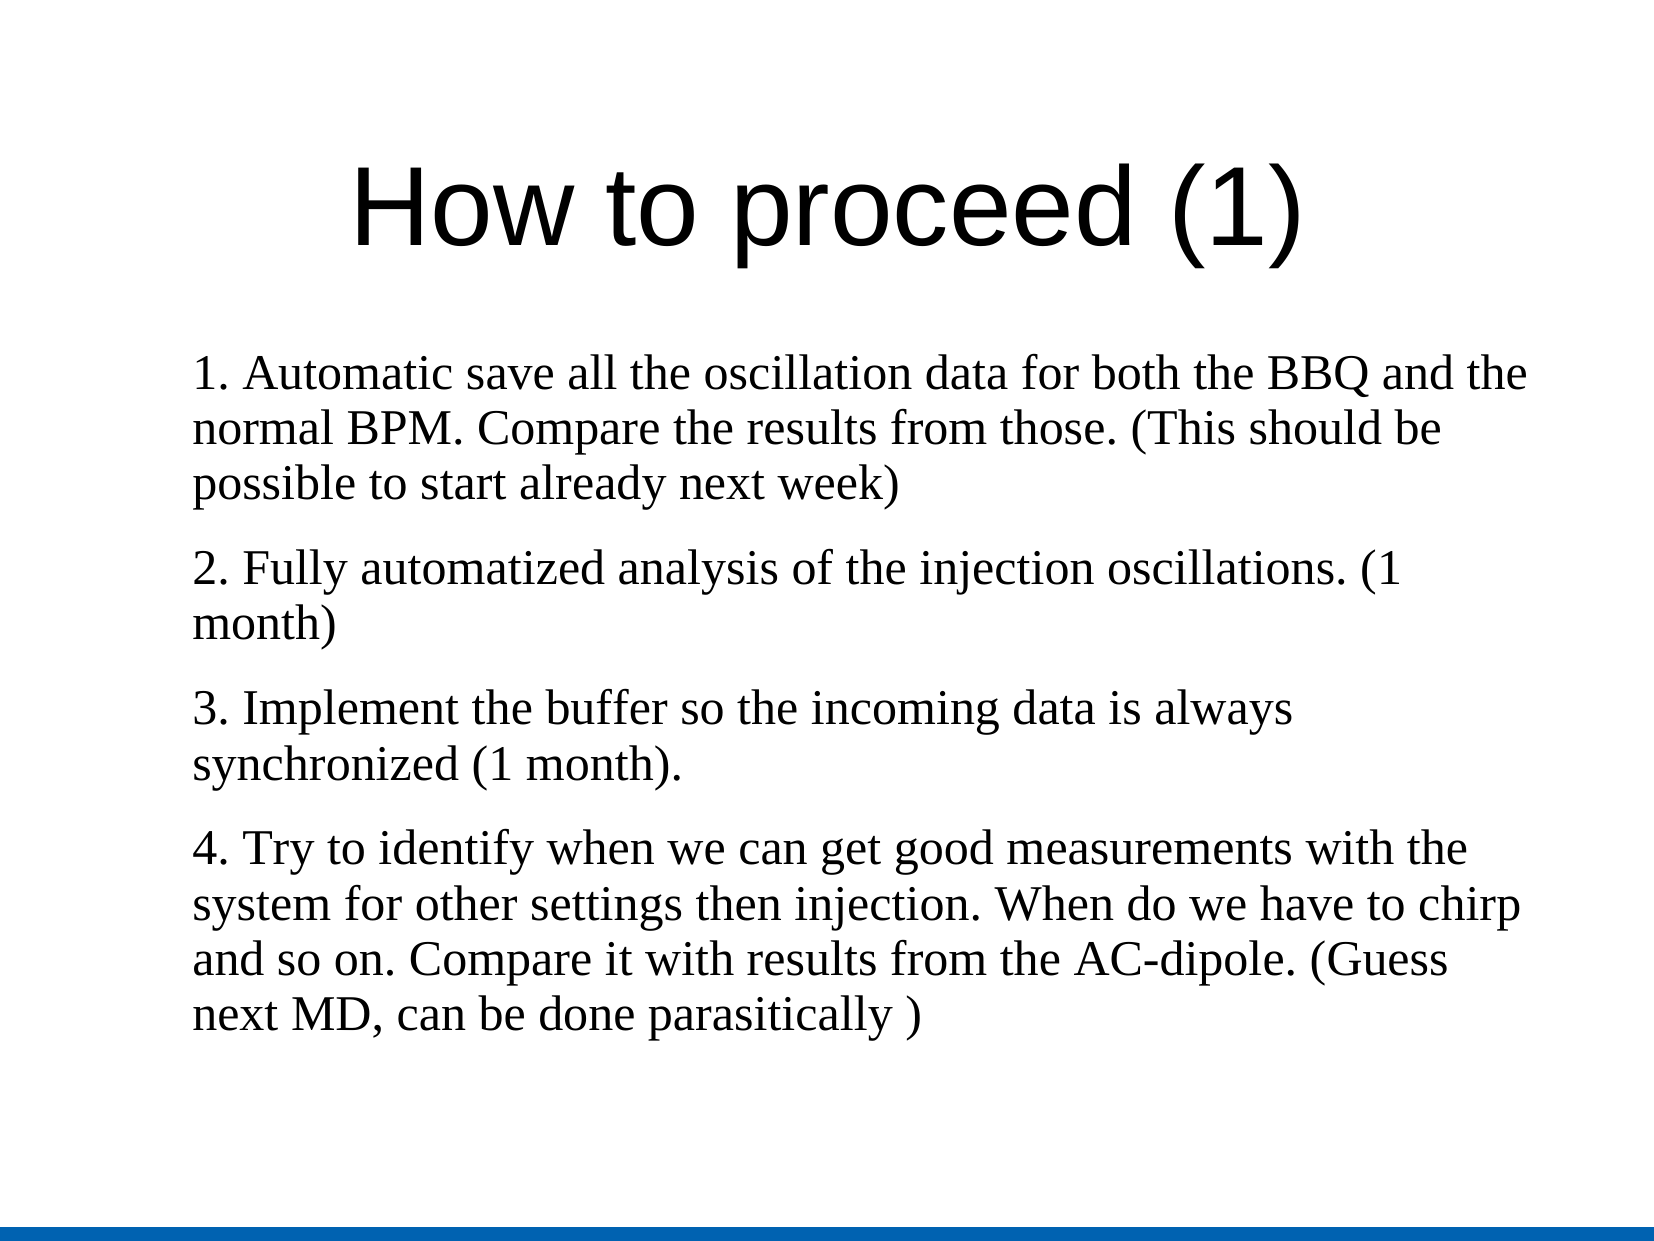

# How to proceed (1)
1. Automatic save all the oscillation data for both the BBQ and the normal BPM. Compare the results from those. (This should be possible to start already next week)
2. Fully automatized analysis of the injection oscillations. (1 month)
3. Implement the buffer so the incoming data is always synchronized (1 month).
4. Try to identify when we can get good measurements with the system for other settings then injection. When do we have to chirp and so on. Compare it with results from the AC-dipole. (Guess next MD, can be done parasitically )